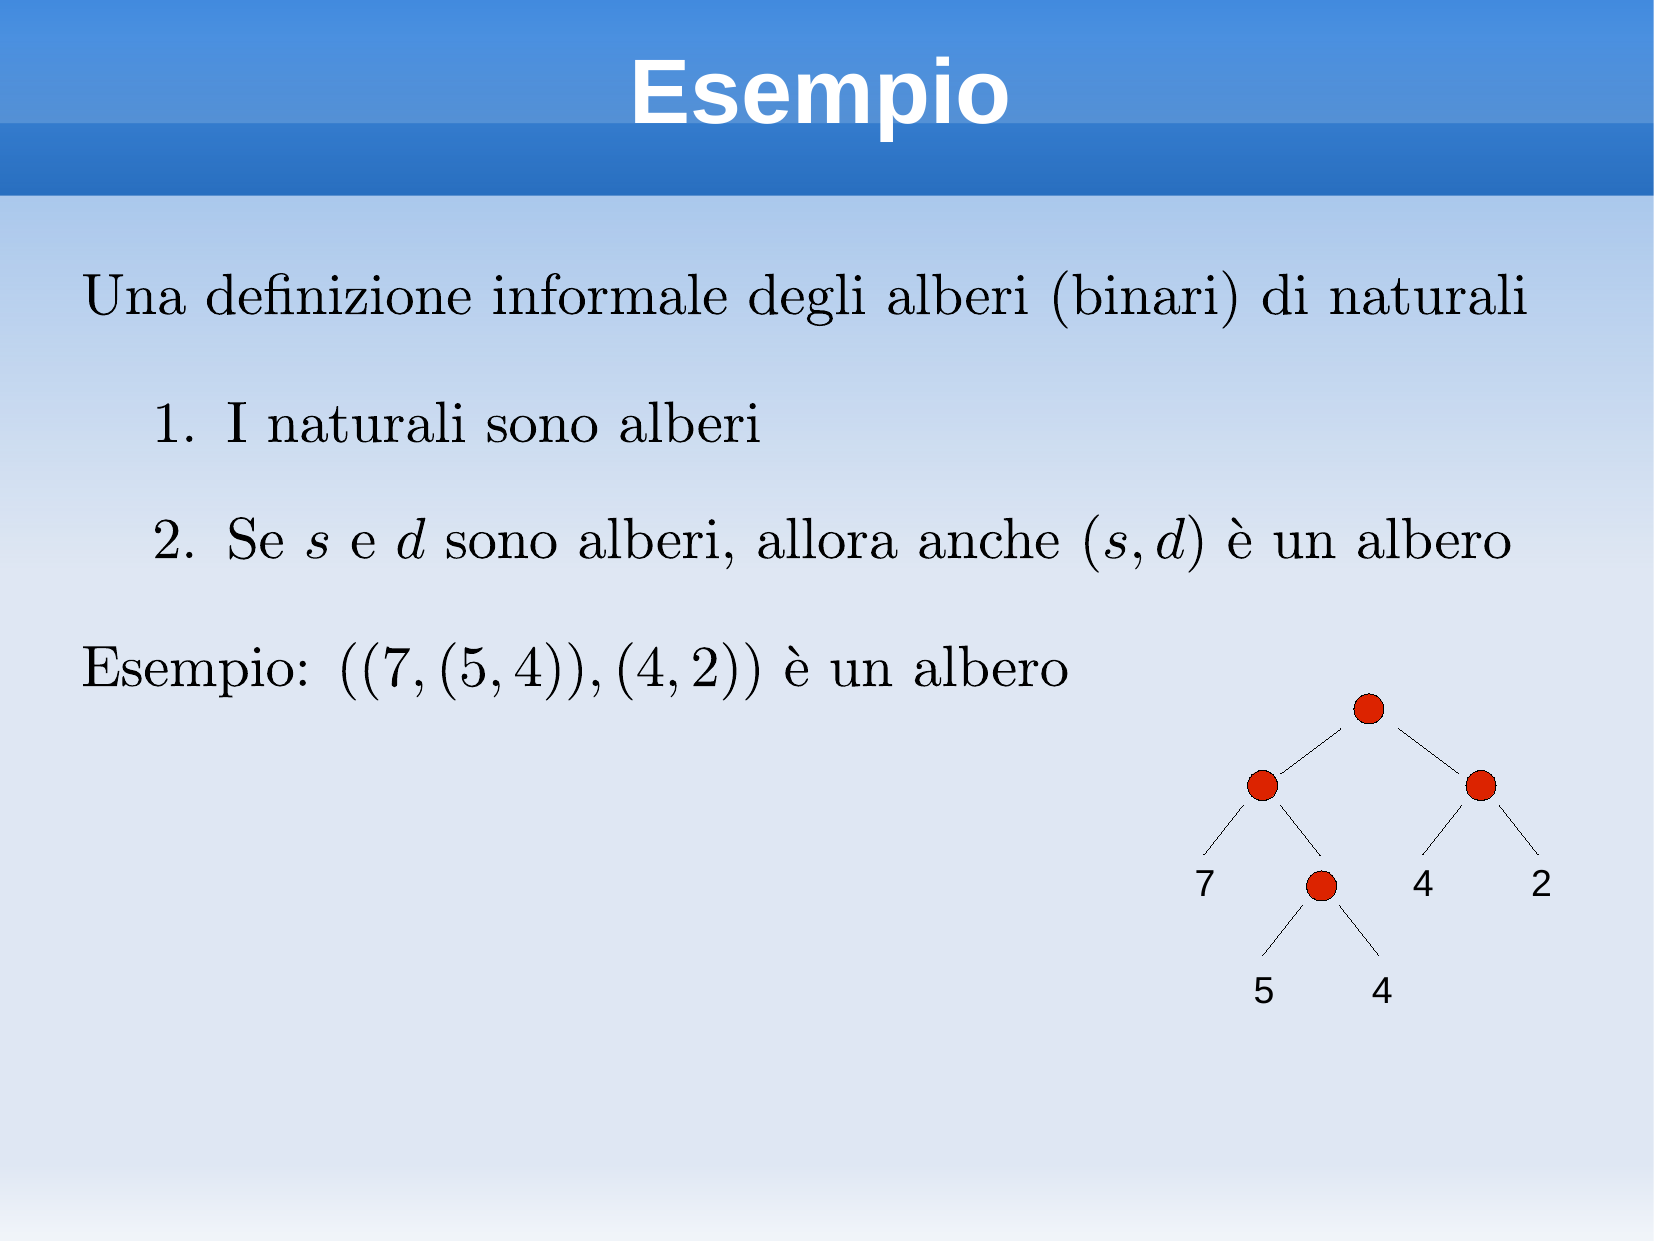

# Esempio
7
4
2
5
4